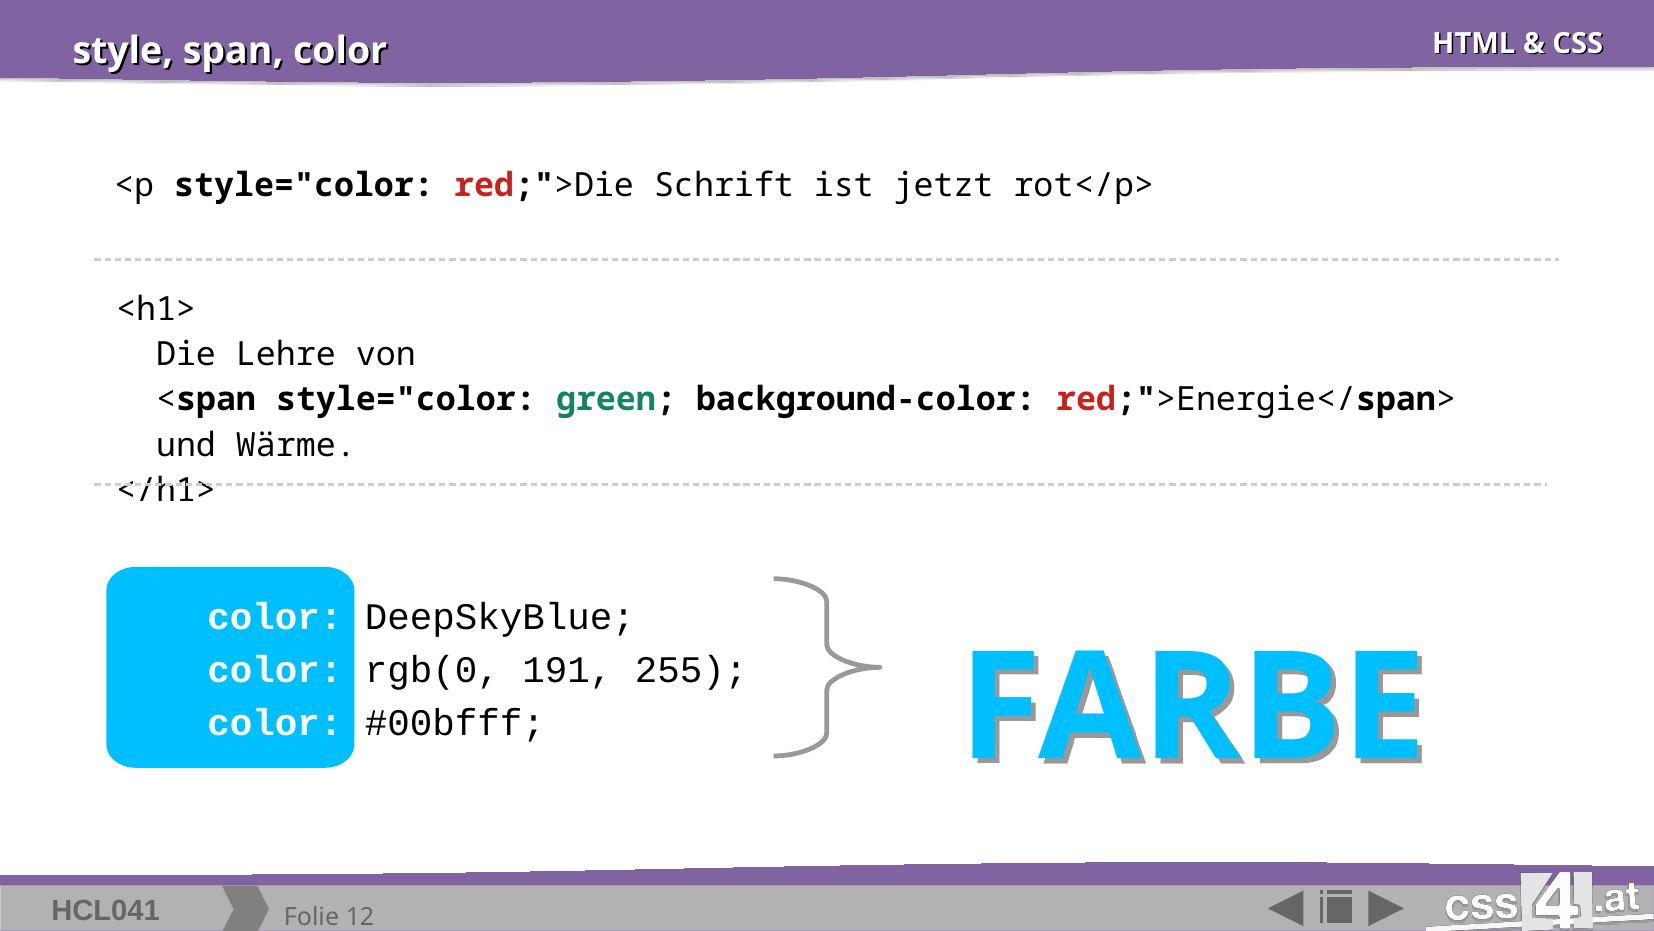

HTML & CSS
style, span, color
<p style="color: red;">Die Schrift ist jetzt rot</p>
<h1>
 Die Lehre von
 <span style="color: green; background-color: red;">Energie</span>
 und Wärme.
</h1>
color: DeepSkyBlue;
FARBE
color: rgb(0, 191, 255);
color: #00bfff;
HCL041
Folie